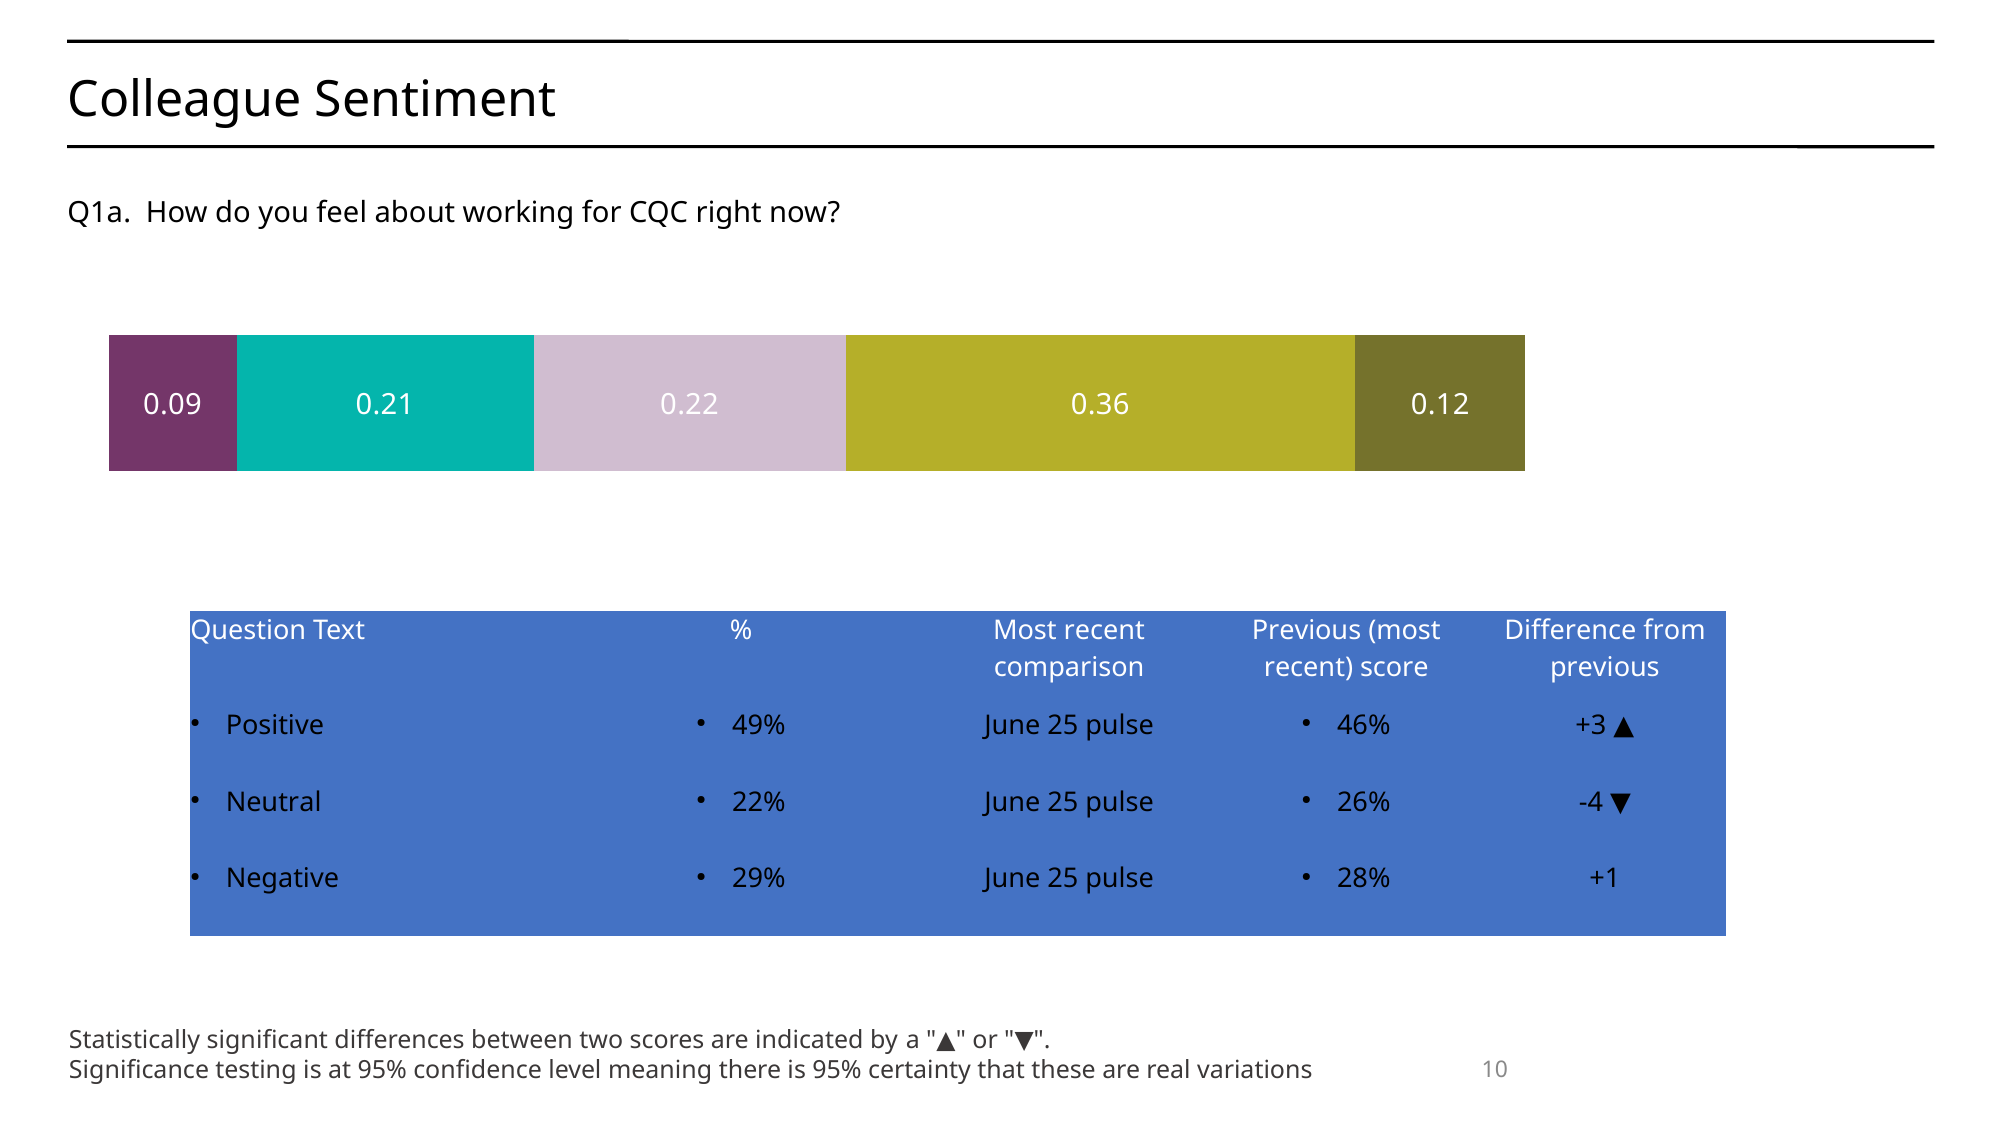

# Colleague Sentiment
Q1a. How do you feel about working for CQC right now?
### Chart
| Category | Very negative | Somewhat negative | Neutral | Somewhat positive | Very positive |
|---|---|---|---|---|---|
| x | 0.09 | 0.21 | 0.22 | 0.36 | 0.12 || Question Text | % | | Most recent comparison | Previous (most recent) score | Difference from previous |
| --- | --- | --- | --- | --- | --- |
| Positive | 49% | | June 25 pulse | 46% | +3 ▲ |
| Neutral | 22% | | June 25 pulse | 26% | -4 ▼ |
| Negative | 29% | | June 25 pulse | 28% | +1 |
Statistically significant differences between two scores are indicated by a "▲" or "▼".
Significance testing is at 95% confidence level meaning there is 95% certainty that these are real variations
6